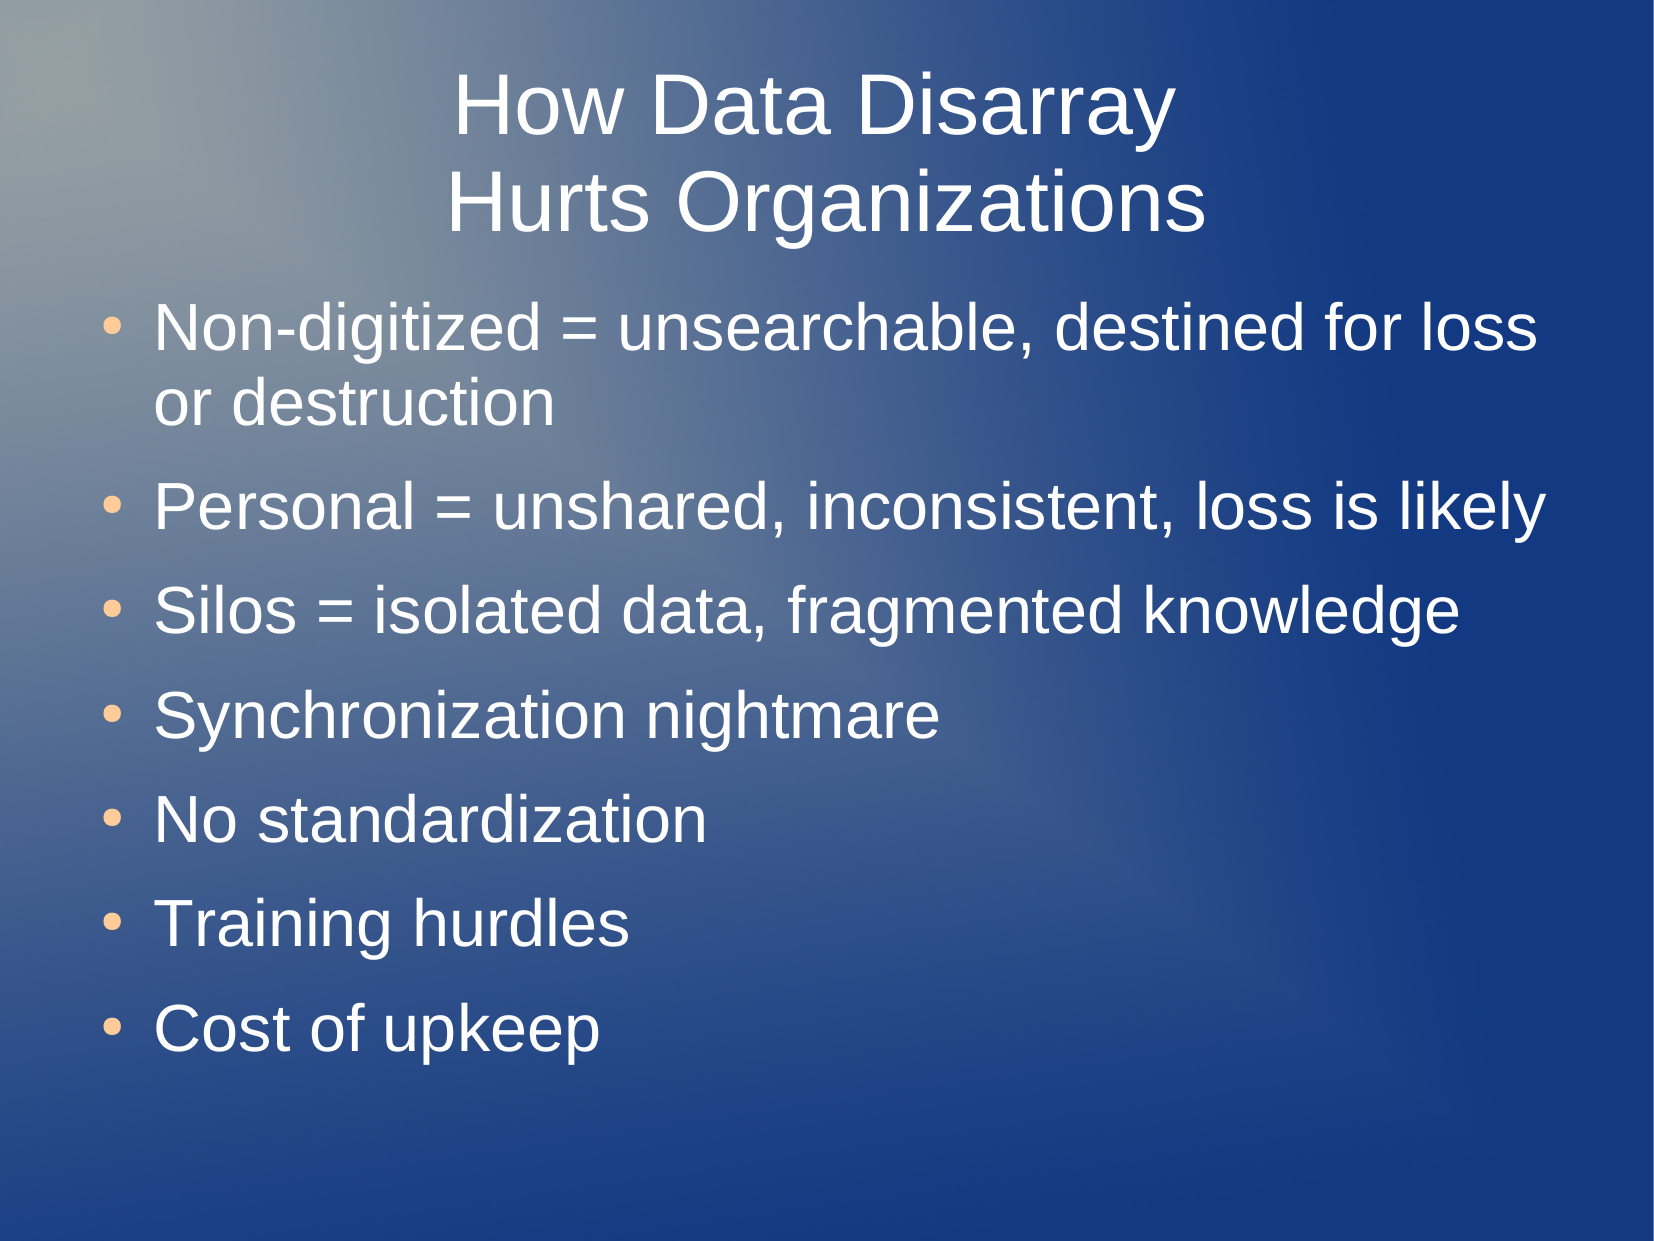

# How Data Disarray Hurts Organizations
Non-digitized = unsearchable, destined for loss or destruction
Personal = unshared, inconsistent, loss is likely
Silos = isolated data, fragmented knowledge
Synchronization nightmare
No standardization
Training hurdles
Cost of upkeep